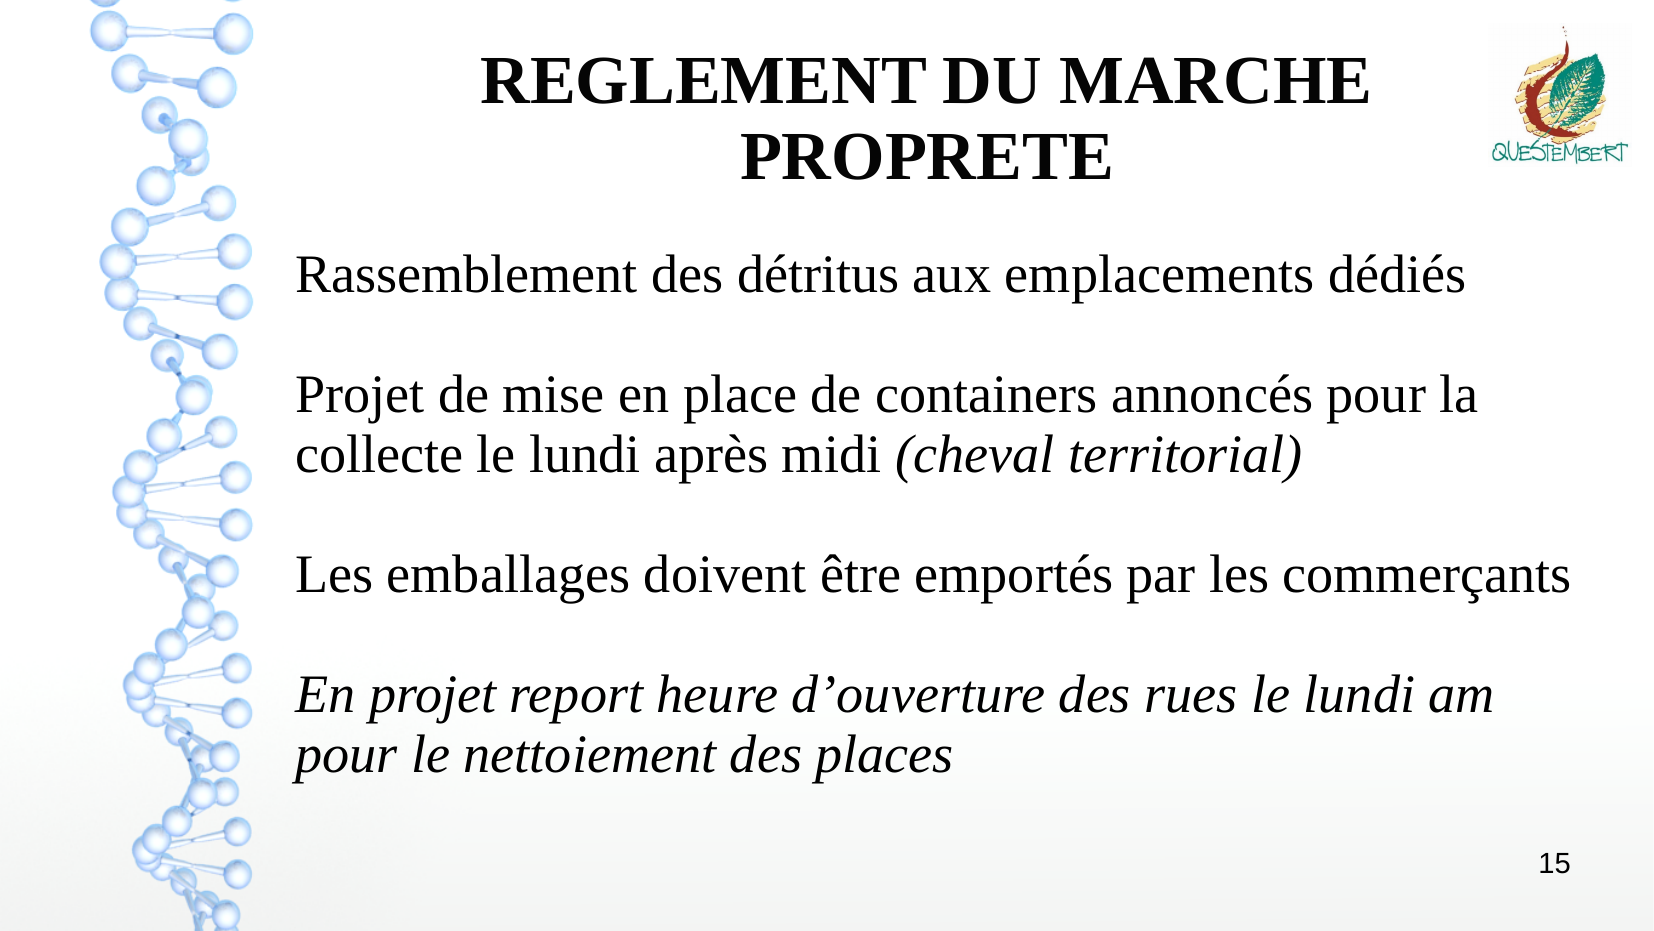

# REGLEMENT DU MARCHE PROPRETE
Rassemblement des détritus aux emplacements dédiés
Projet de mise en place de containers annoncés pour la collecte le lundi après midi (cheval territorial)
Les emballages doivent être emportés par les commerçants
En projet report heure d’ouverture des rues le lundi am pour le nettoiement des places
15